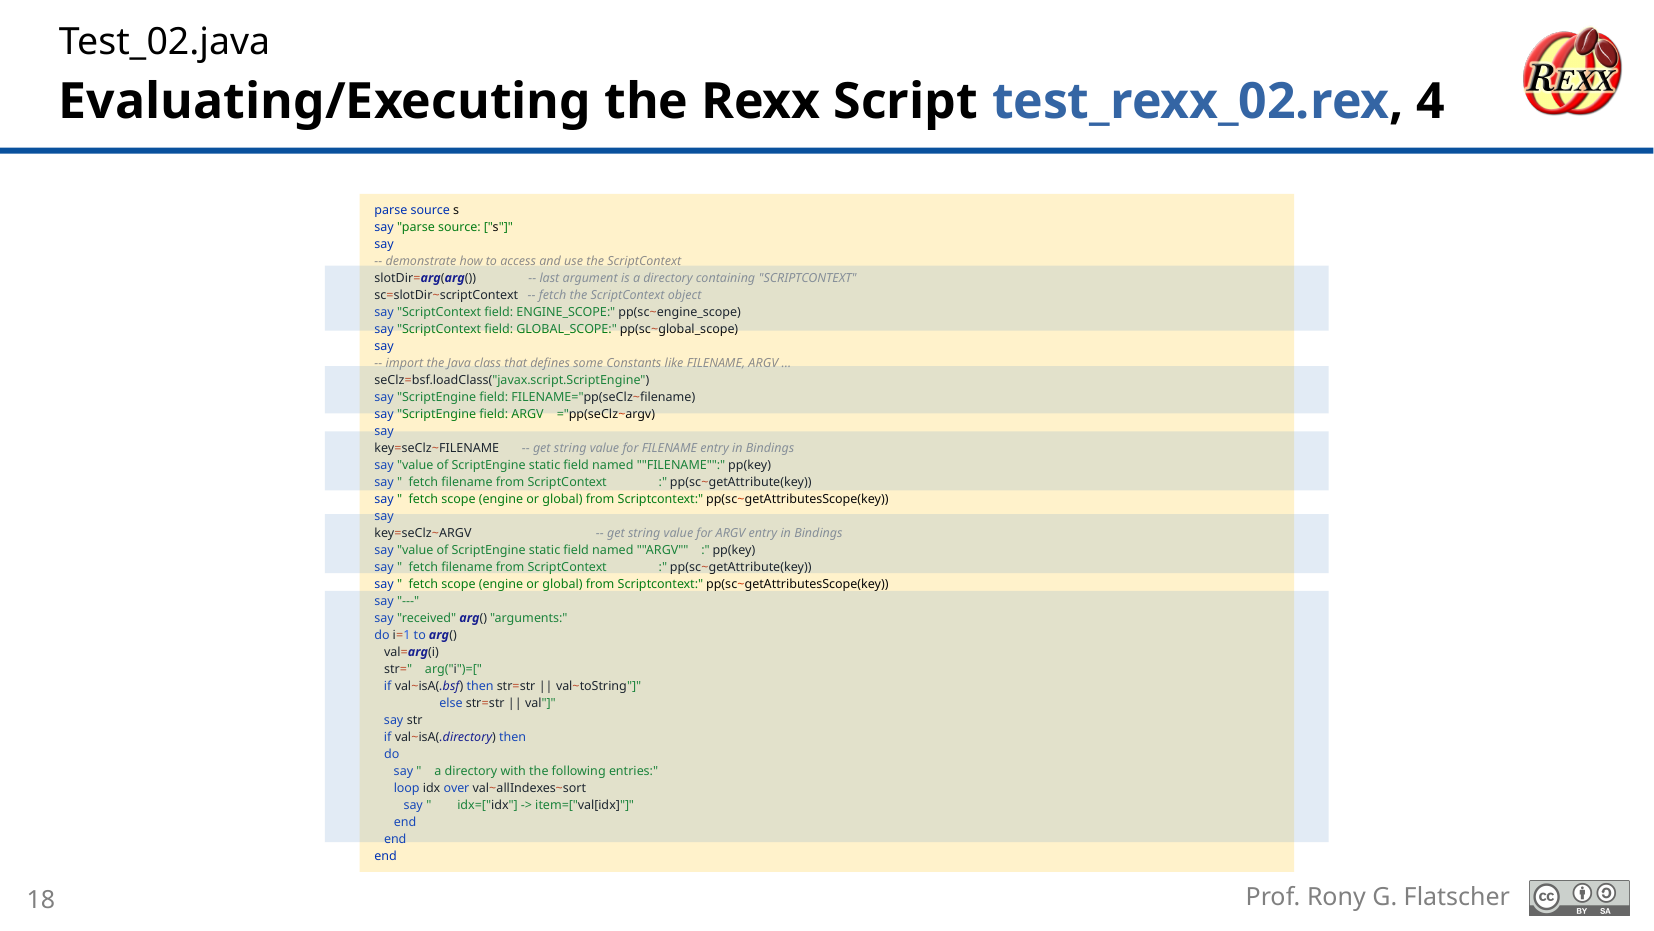

# Test_02.java Evaluating/Executing the Rexx Script test_rexx_02.rex, 4
parse source s
say "parse source: ["s"]"
say
-- demonstrate how to access and use the ScriptContext
slotDir=arg(arg()) 	 -- last argument is a directory containing "SCRIPTCONTEXT"
sc=slotDir~scriptContext -- fetch the ScriptContext object
say "ScriptContext field: ENGINE_SCOPE:" pp(sc~engine_scope)
say "ScriptContext field: GLOBAL_SCOPE:" pp(sc~global_scope)
say
-- import the Java class that defines some Constants like FILENAME, ARGV ...
seClz=bsf.loadClass("javax.script.ScriptEngine")
say "ScriptEngine field: FILENAME="pp(seClz~filename)
say "ScriptEngine field: ARGV ="pp(seClz~argv)
say
key=seClz~FILENAME	-- get string value for FILENAME entry in Bindings
say "value of ScriptEngine static field named ""FILENAME"":" pp(key)
say " fetch filename from ScriptContext :" pp(sc~getAttribute(key))
say " fetch scope (engine or global) from Scriptcontext:" pp(sc~getAttributesScope(key))
say
key=seClz~ARGV		-- get string value for ARGV entry in Bindings
say "value of ScriptEngine static field named ""ARGV"" :" pp(key)
say " fetch filename from ScriptContext :" pp(sc~getAttribute(key))
say " fetch scope (engine or global) from Scriptcontext:" pp(sc~getAttributesScope(key))
say "---"
say "received" arg() "arguments:"
do i=1 to arg()
 val=arg(i)
 str=" arg("i")=["
 if val~isA(.bsf) then str=str || val~toString"]"
 else str=str || val"]"
 say str
 if val~isA(.directory) then
 do
 say " a directory with the following entries:"
 loop idx over val~allIndexes~sort
 say " idx=["idx"] -> item=["val[idx]"]"
 end
 end
end